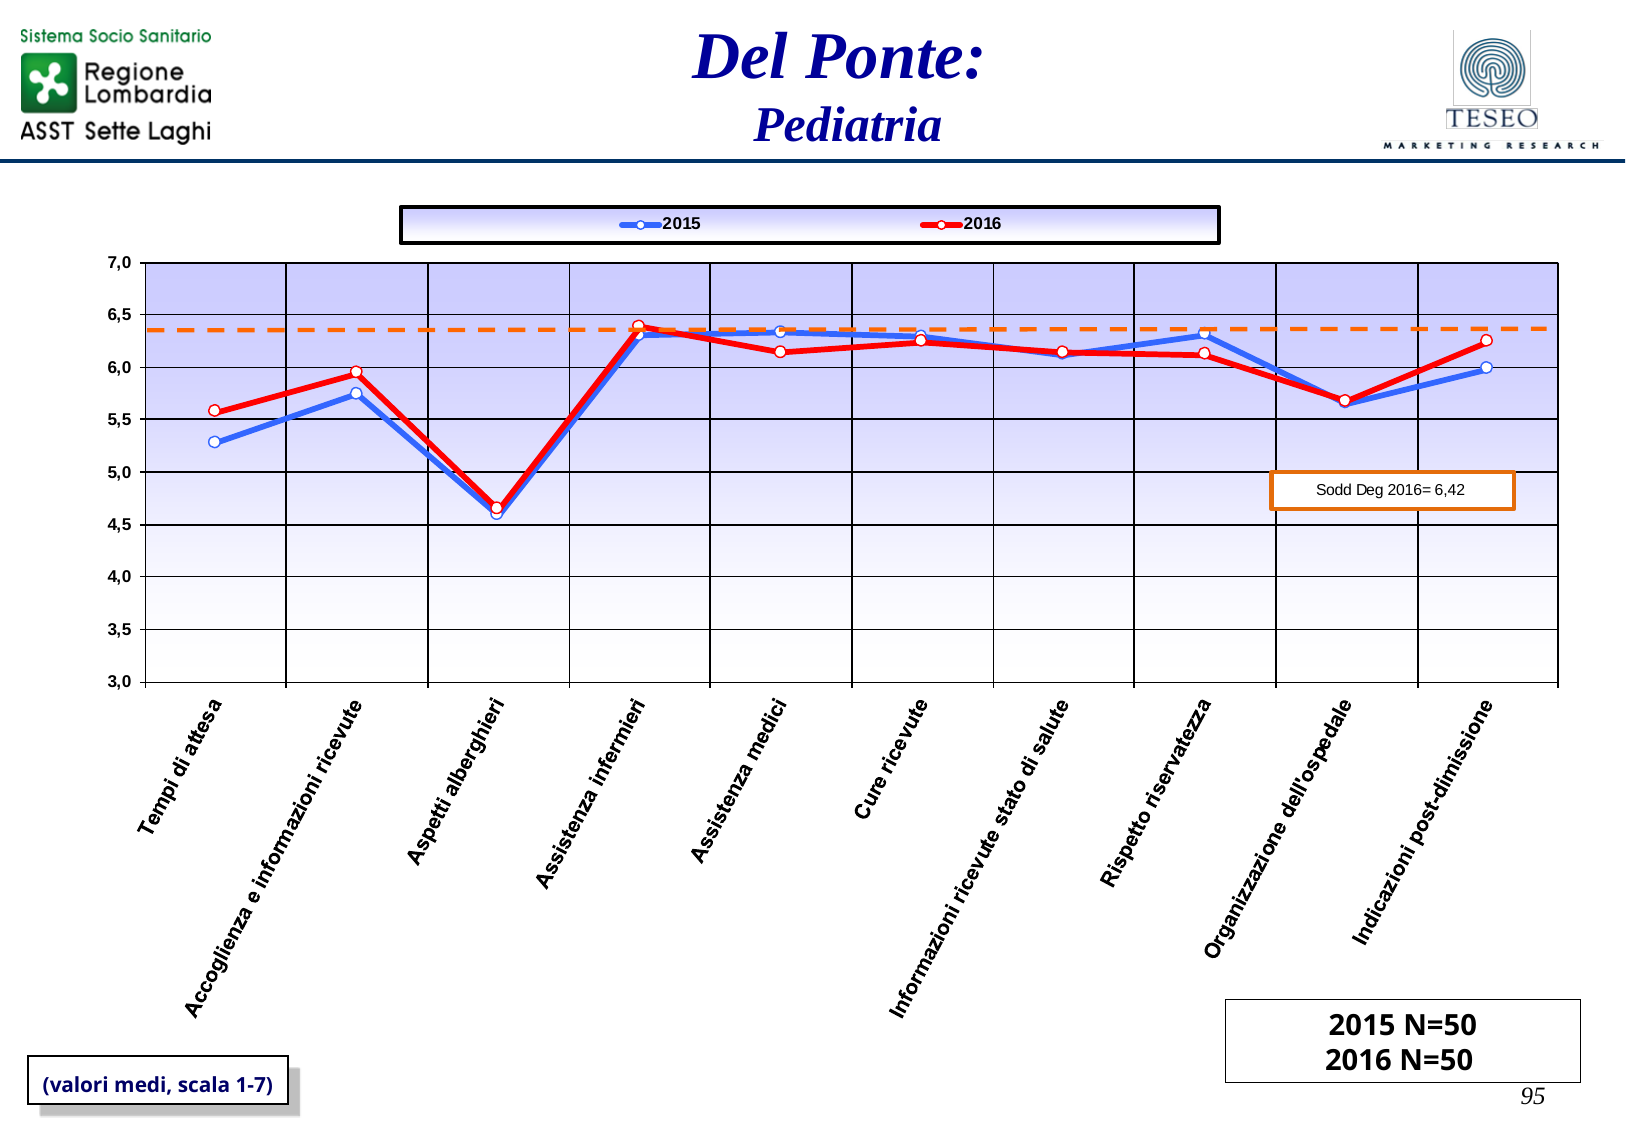

Del Ponte:
Pediatria
2015 N=50
2016 N=50
(valori medi, scala 1-7)